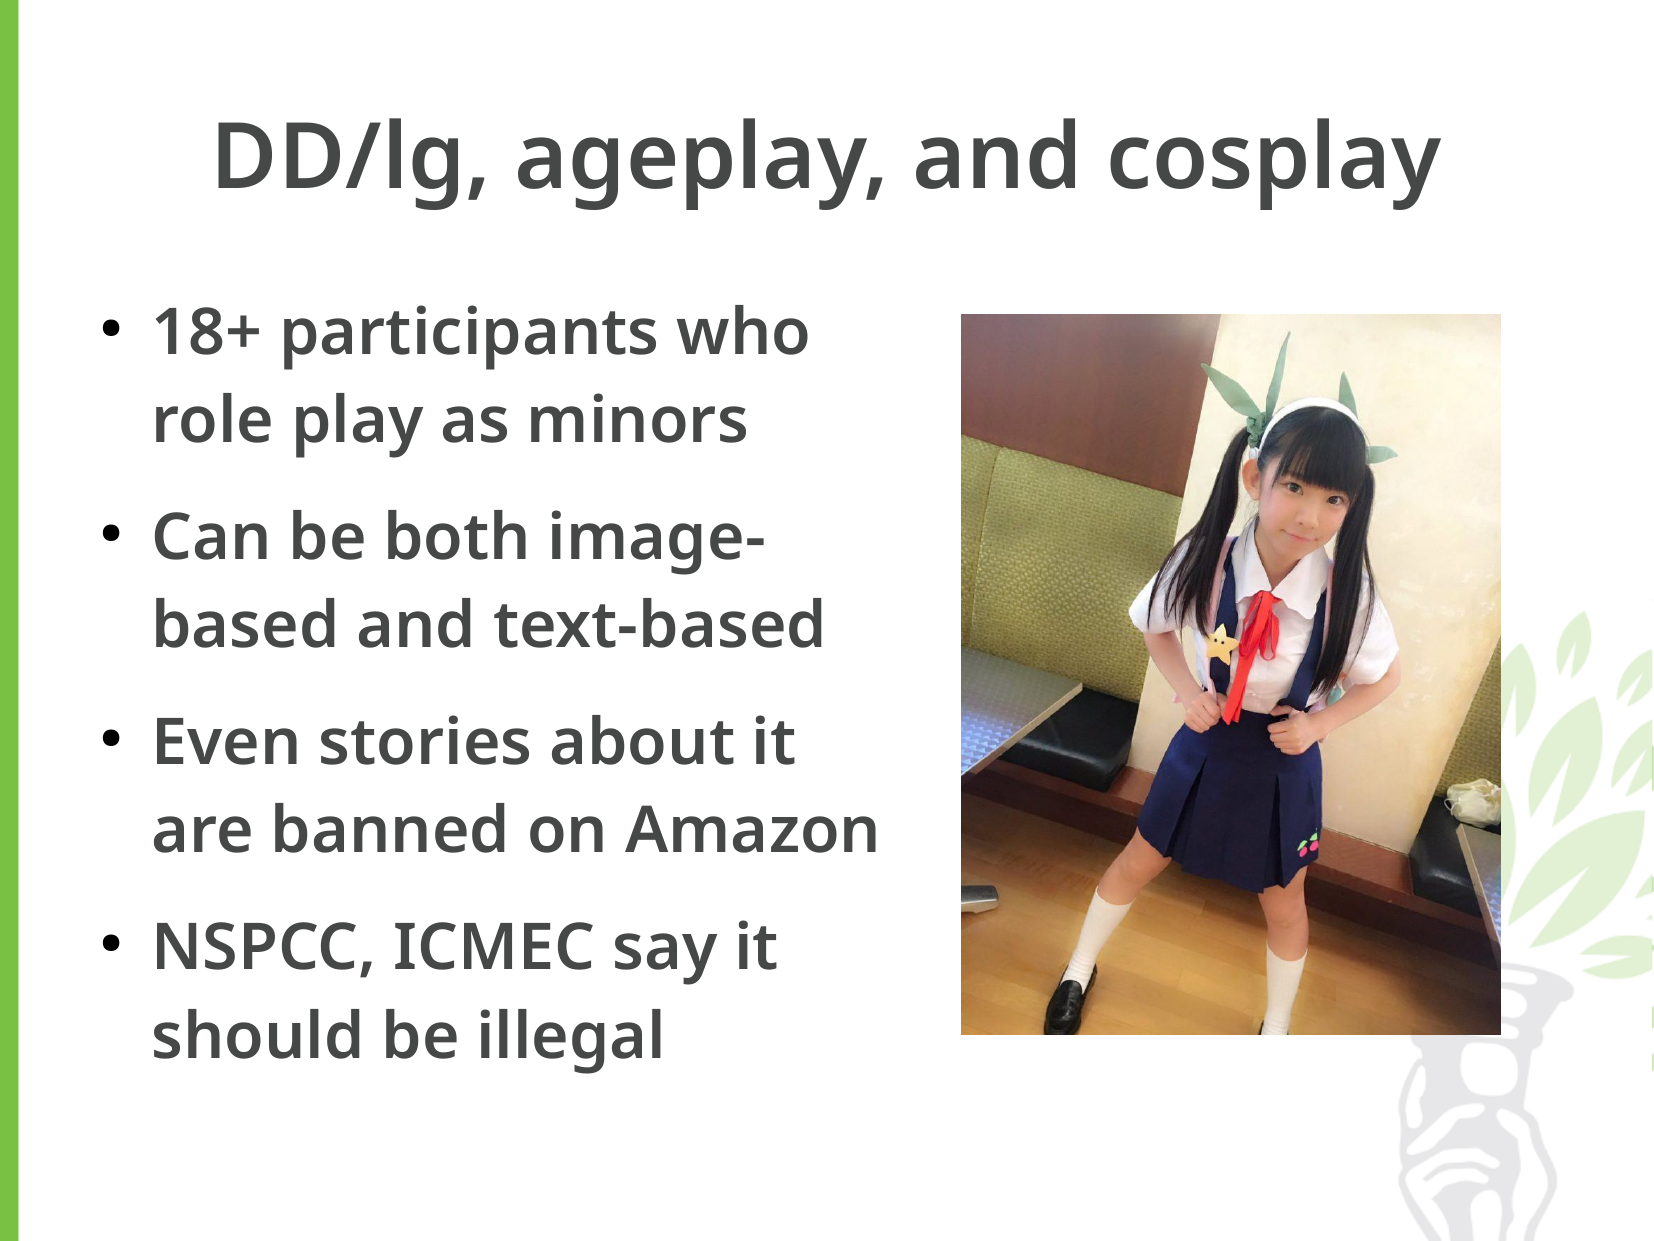

# DD/lg, ageplay, and cosplay
18+ participants who role play as minors
Can be both image-based and text-based
Even stories about it are banned on Amazon
NSPCC, ICMEC say it should be illegal